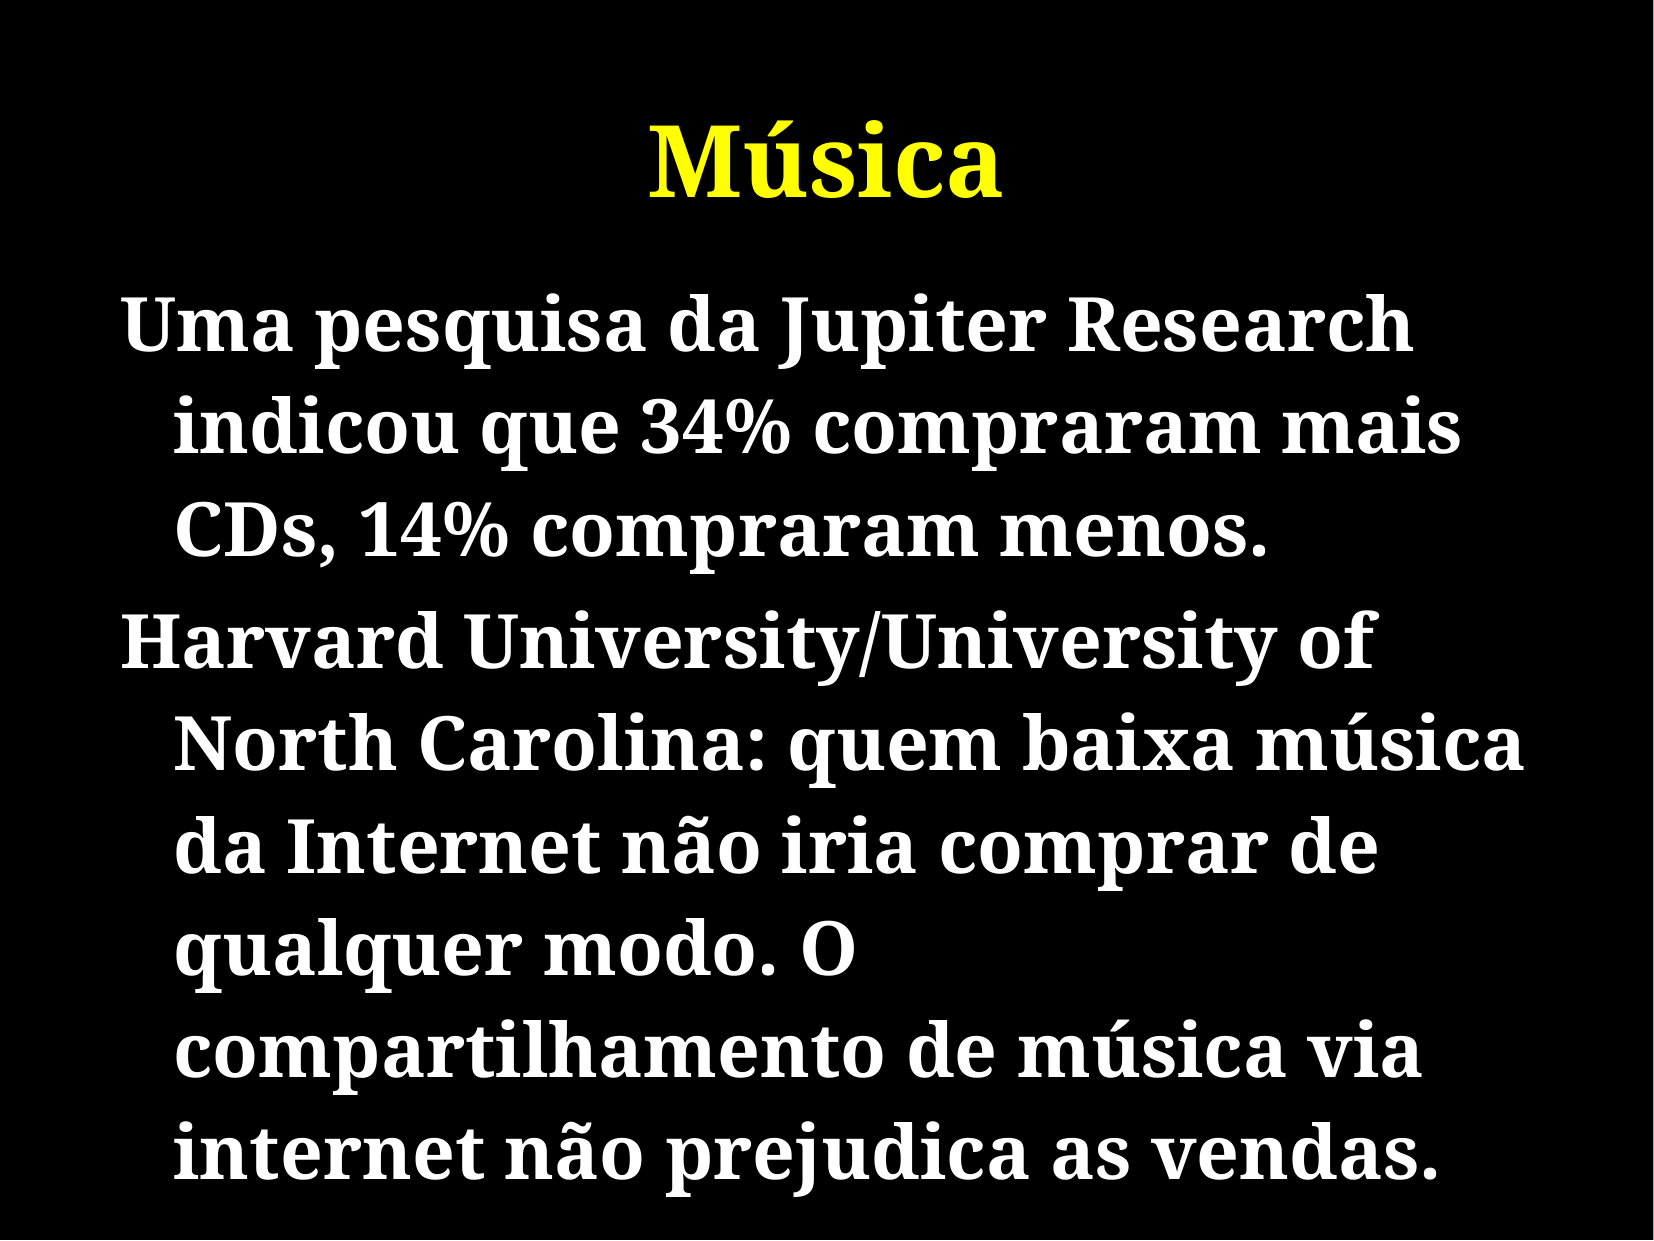

# Música
Uma pesquisa da Jupiter Research indicou que 34% compraram mais CDs, 14% compraram menos.
Harvard University/University of North Carolina: quem baixa música da Internet não iria comprar de qualquer modo. O compartilhamento de música via internet não prejudica as vendas.